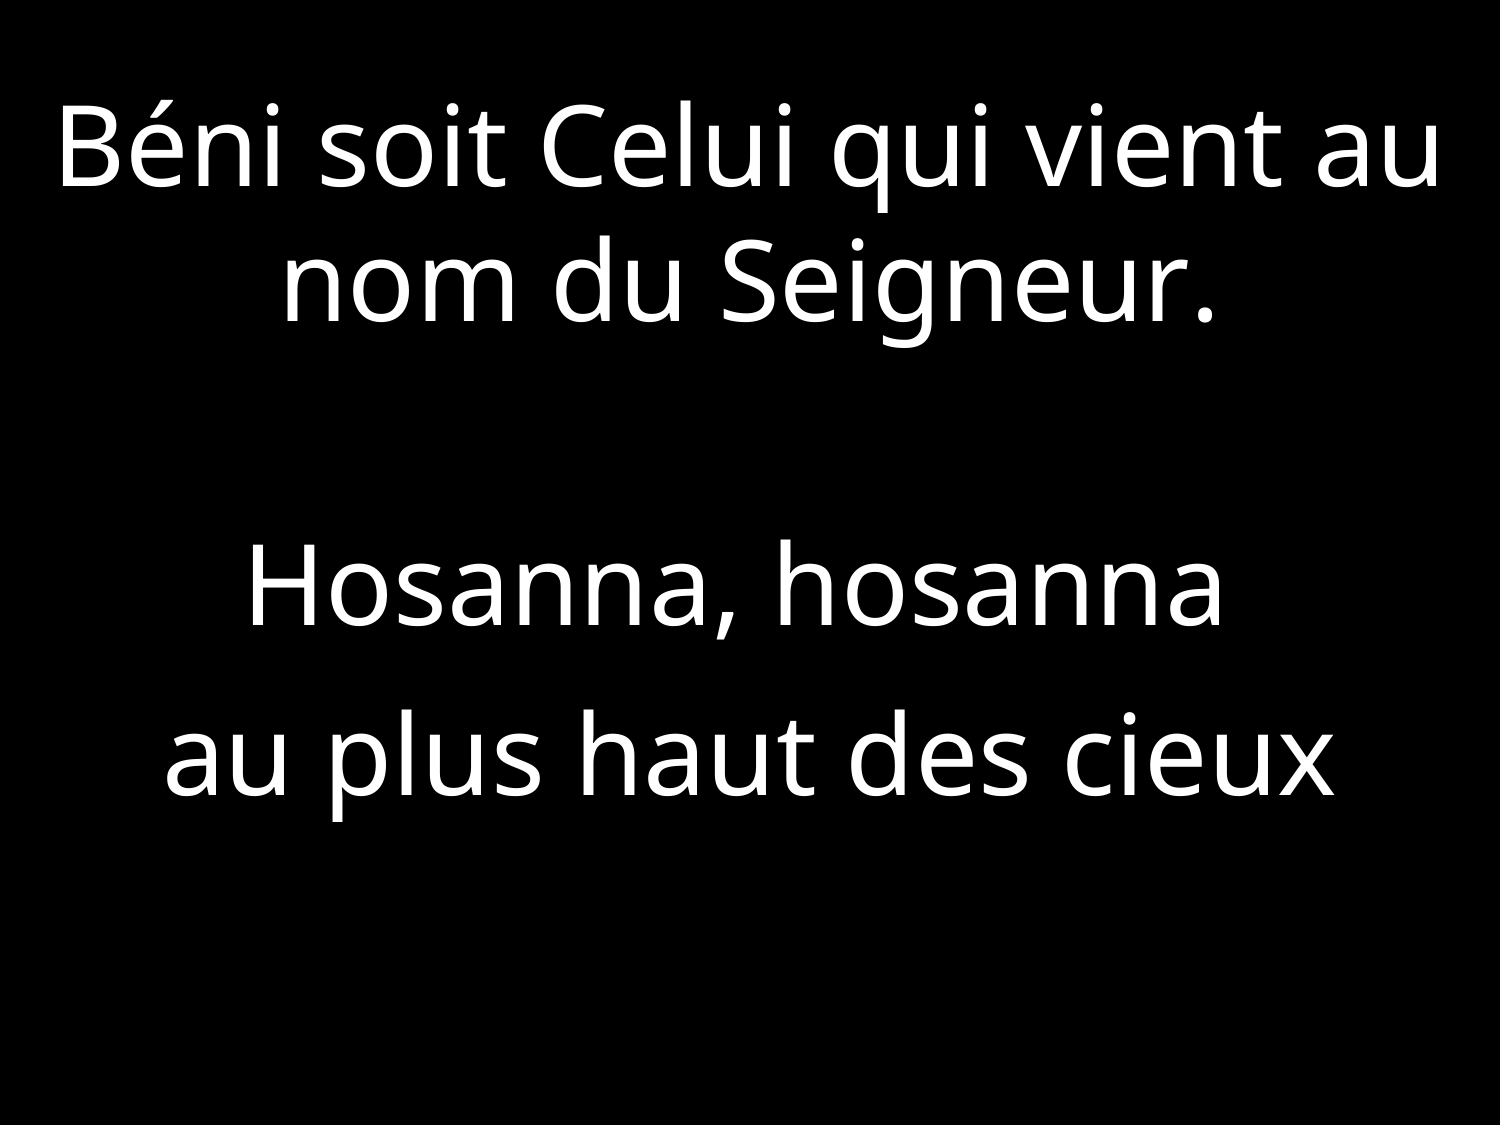

Béni soit Celui qui vient au nom du Seigneur.
Hosanna, hosanna
au plus haut des cieux